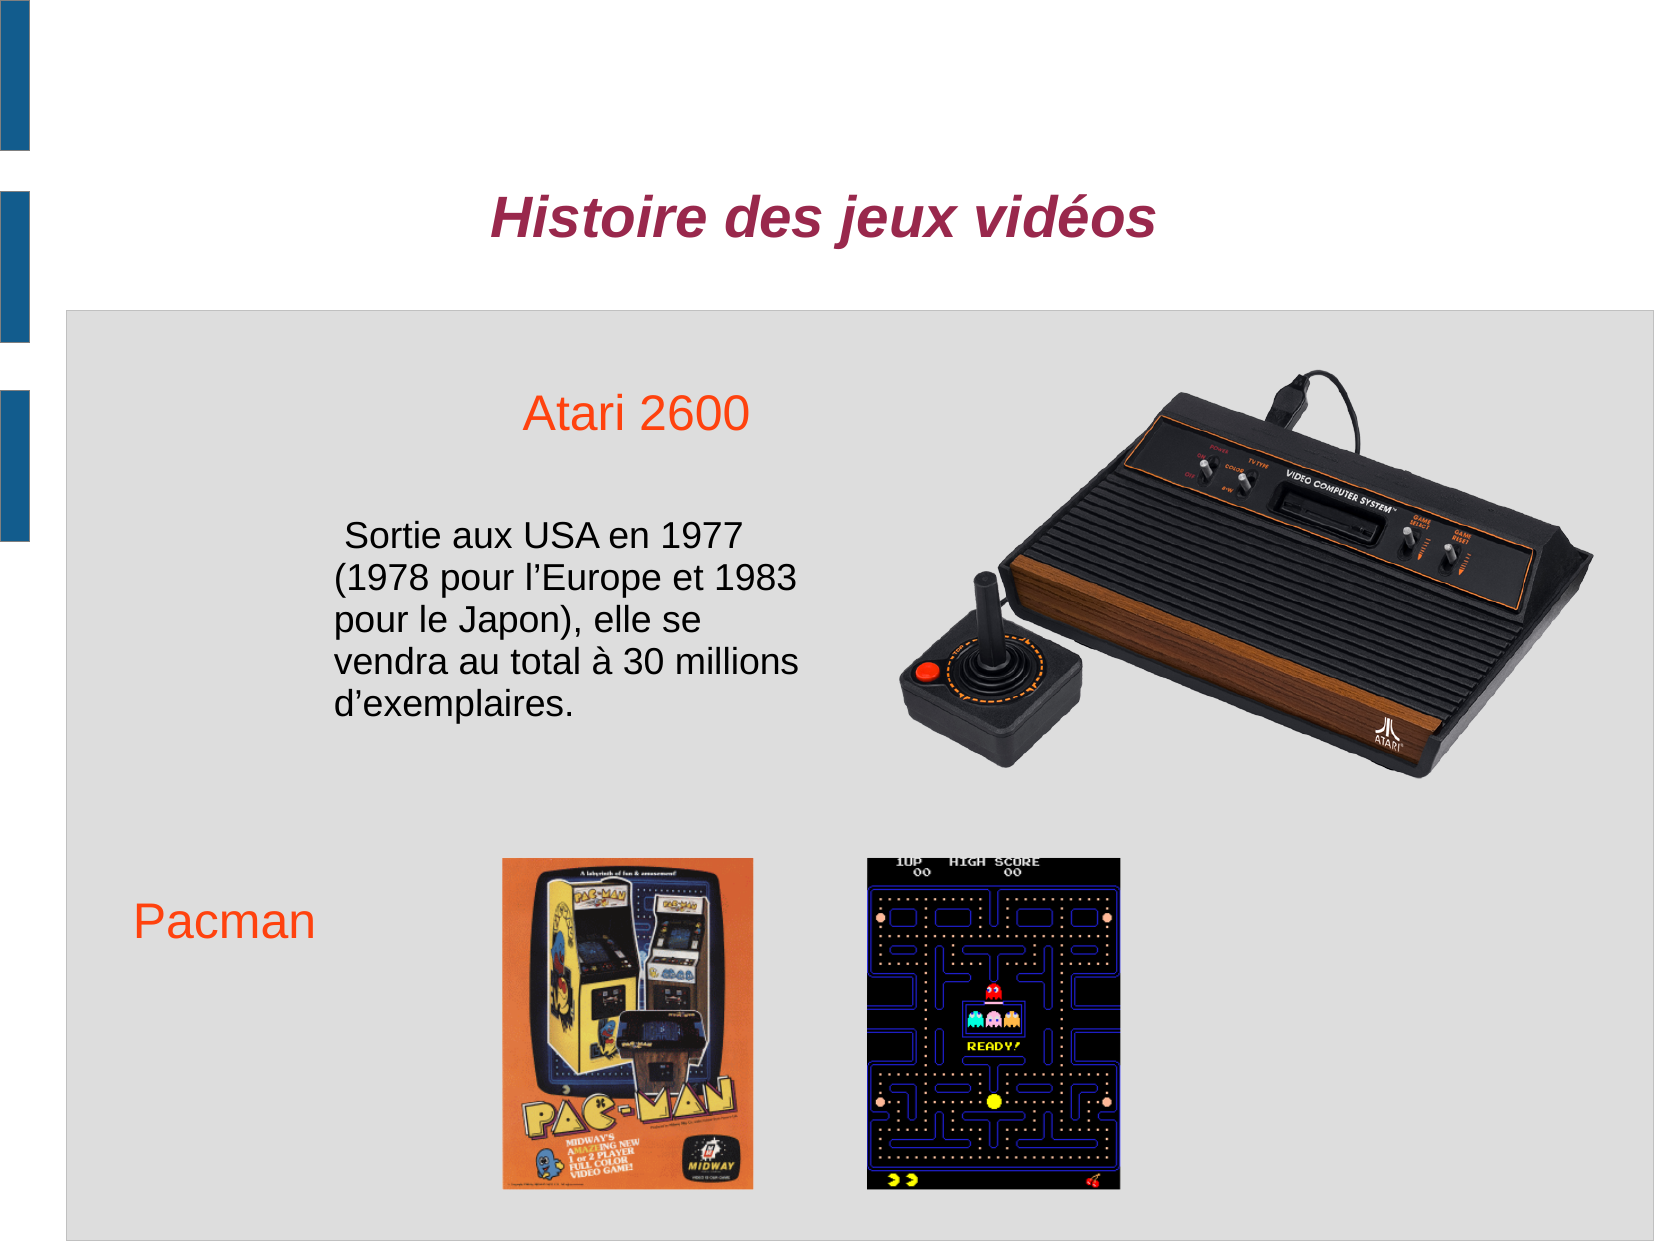

Histoire des jeux vidéos
Atari 2600
 Sortie aux USA en 1977 (1978 pour l’Europe et 1983 pour le Japon), elle se vendra au total à 30 millions d’exemplaires.
Pacman